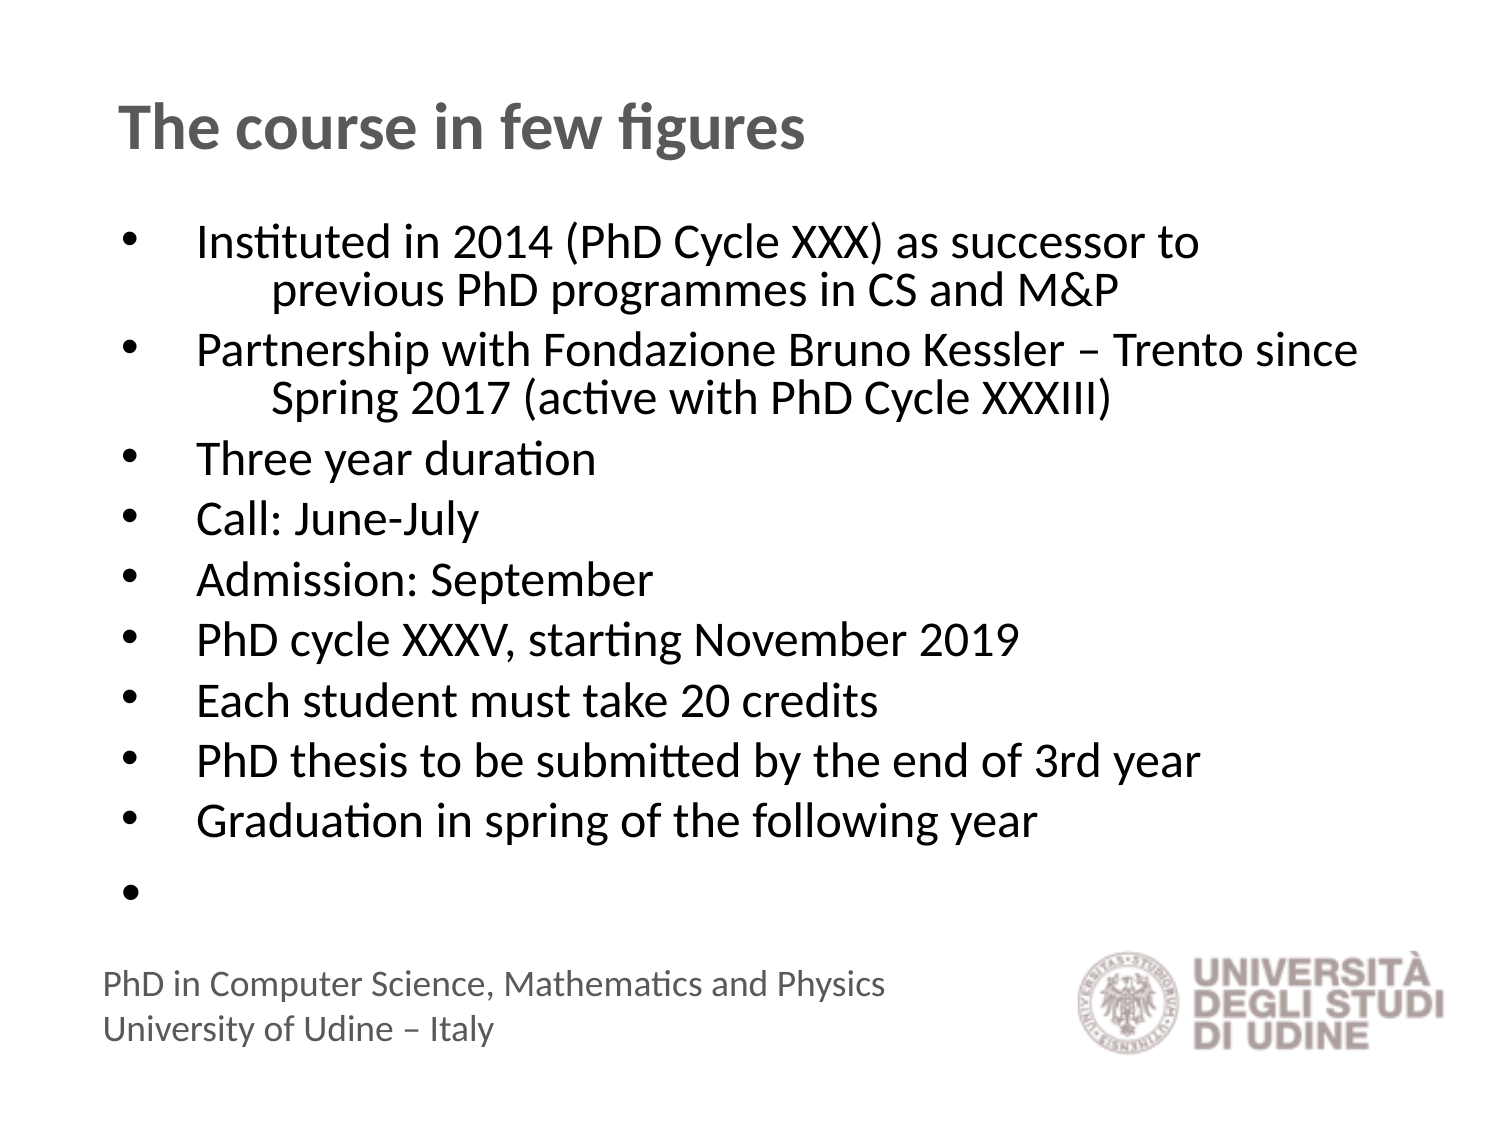

The course in few figures
Instituted in 2014 (PhD Cycle XXX) as successor to previous PhD programmes in CS and M&P
Partnership with Fondazione Bruno Kessler – Trento since Spring 2017 (active with PhD Cycle XXXIII)
Three year duration
Call: June-July
Admission: September
PhD cycle XXXV, starting November 2019
Each student must take 20 credits
PhD thesis to be submitted by the end of 3rd year
Graduation in spring of the following year
# PhD in Computer Science, Mathematics and Physics University of Udine – Italy